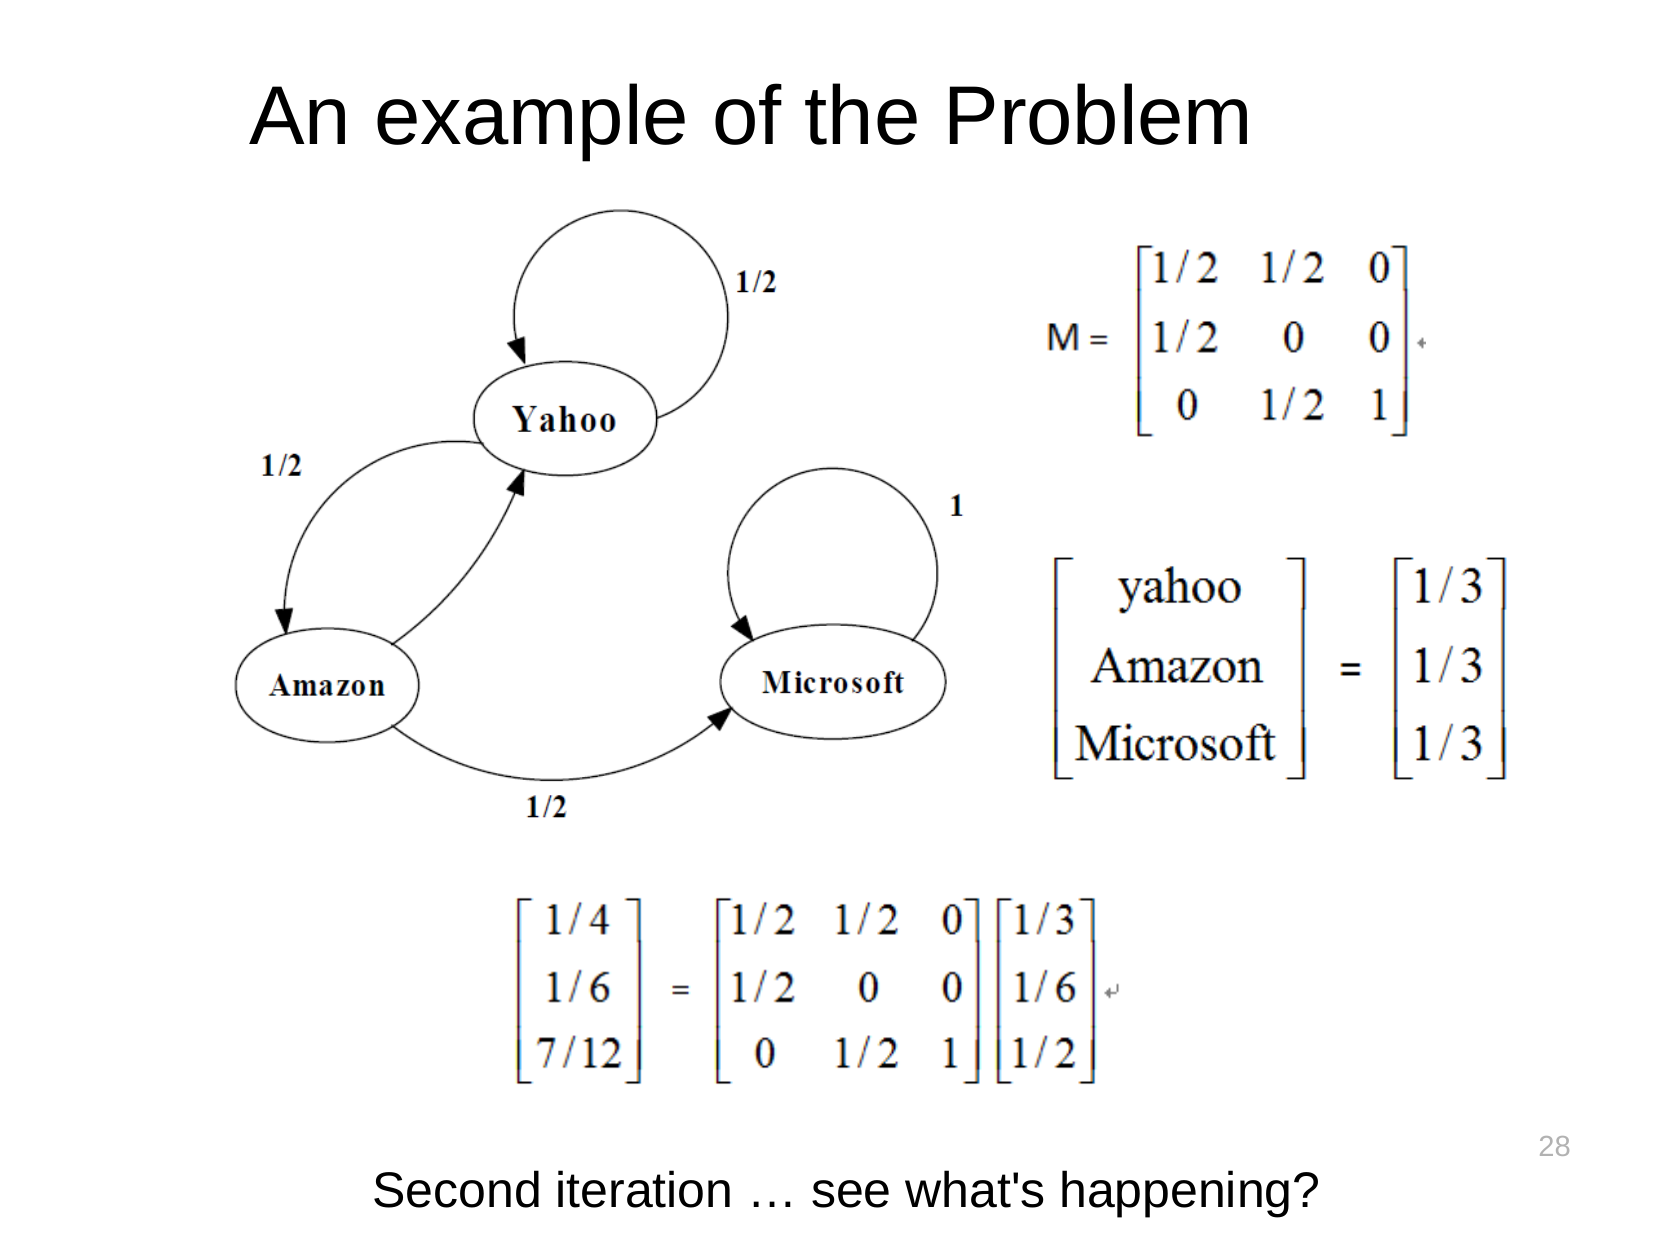

# An example of the Problem
28
Second iteration … see what's happening?